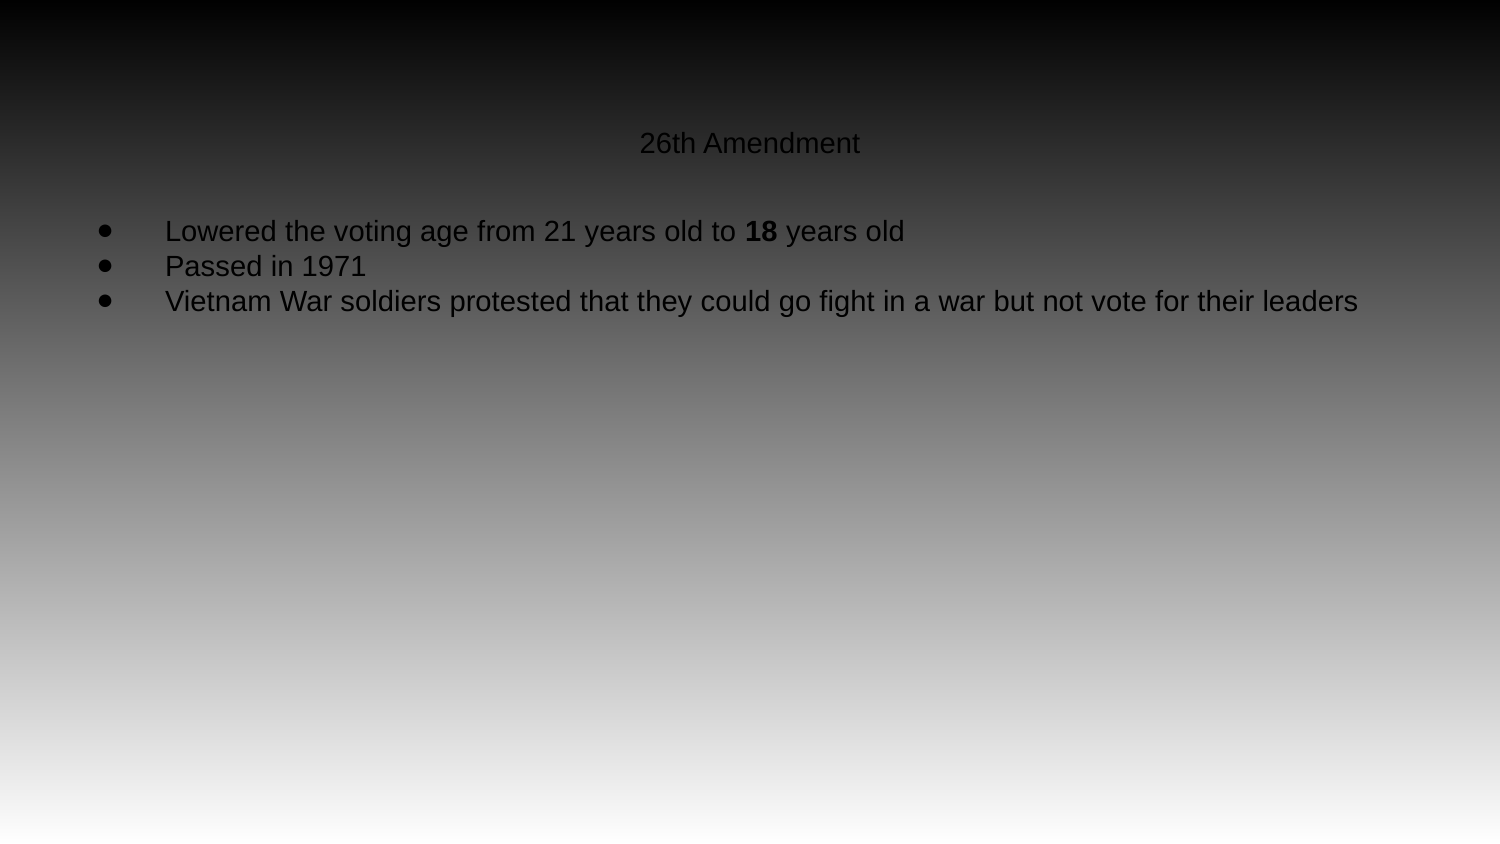

# 26th Amendment
Lowered the voting age from 21 years old to 18 years old
Passed in 1971
Vietnam War soldiers protested that they could go fight in a war but not vote for their leaders